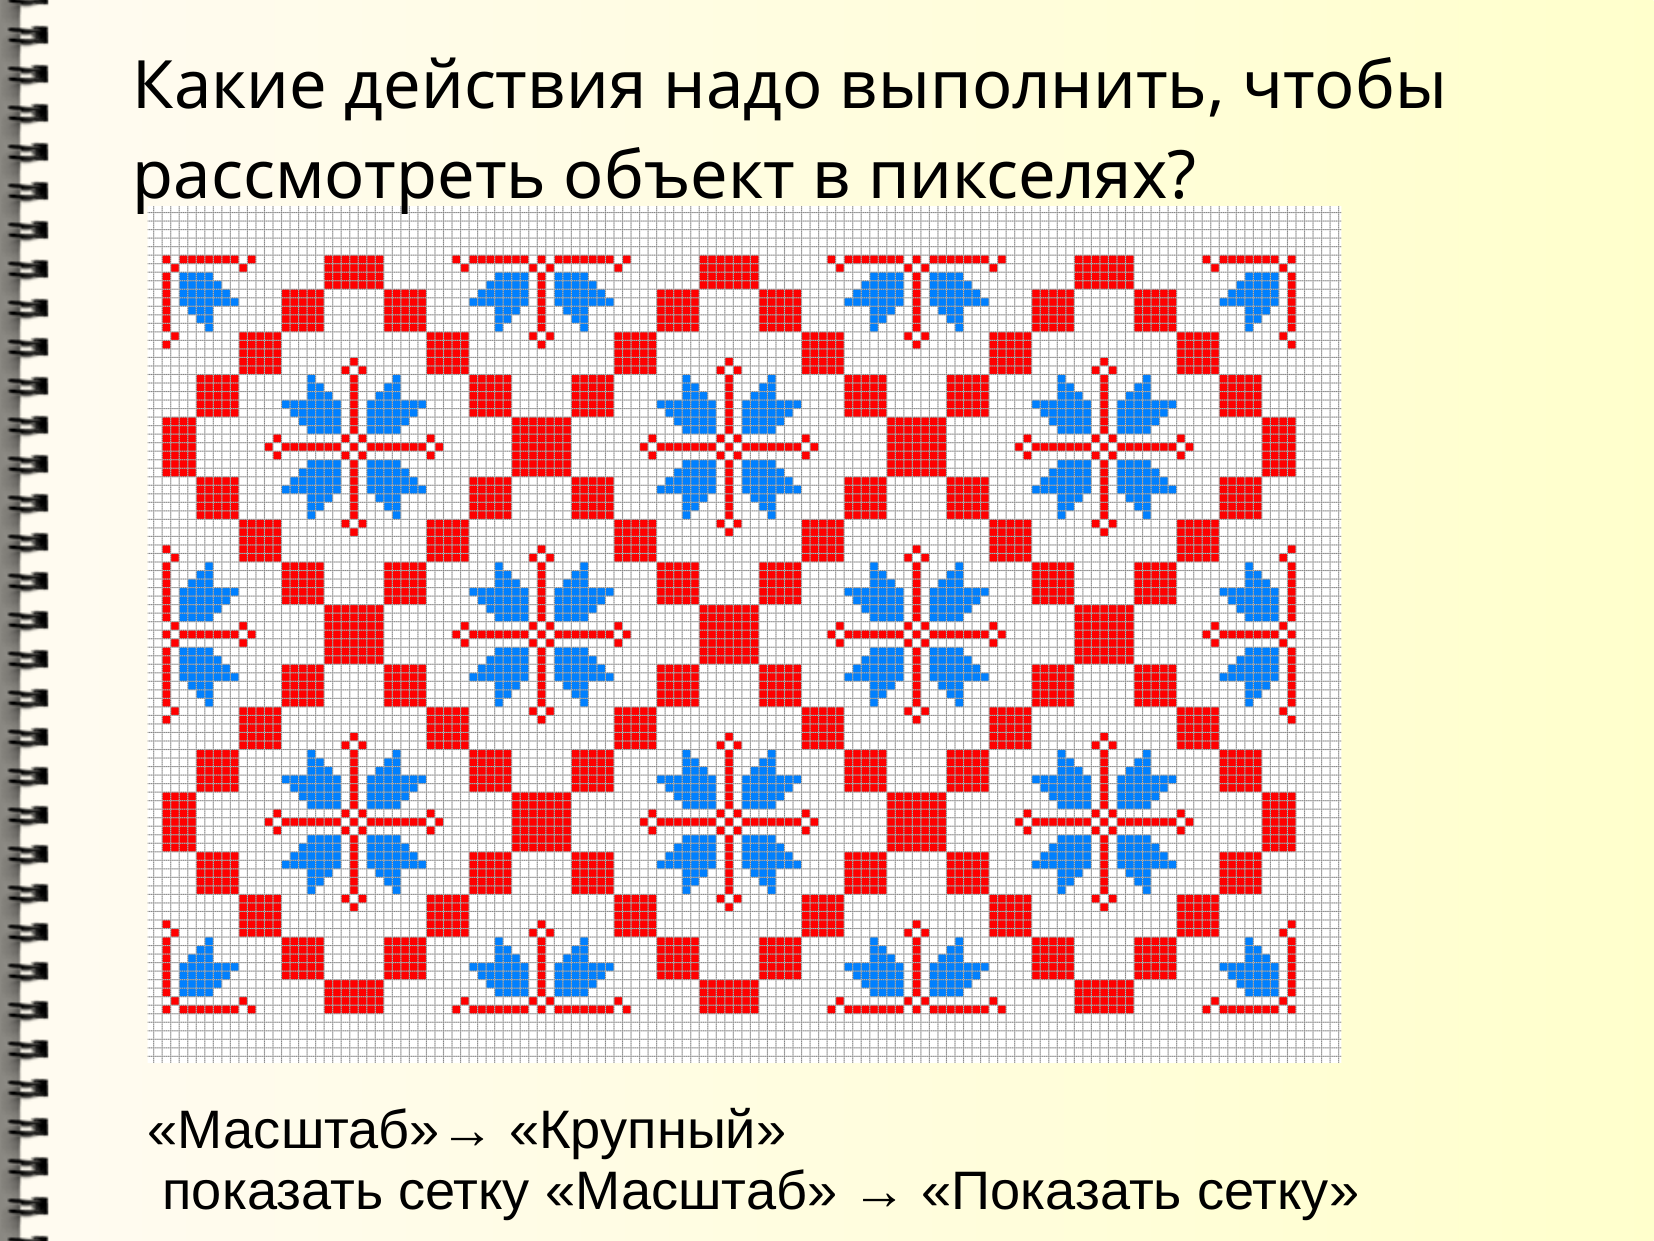

Какие действия надо выполнить, чтобы рассмотреть объект в пикселях?
«Масштаб»→ «Крупный»
 показать сетку «Масштаб» → «Показать сетку»